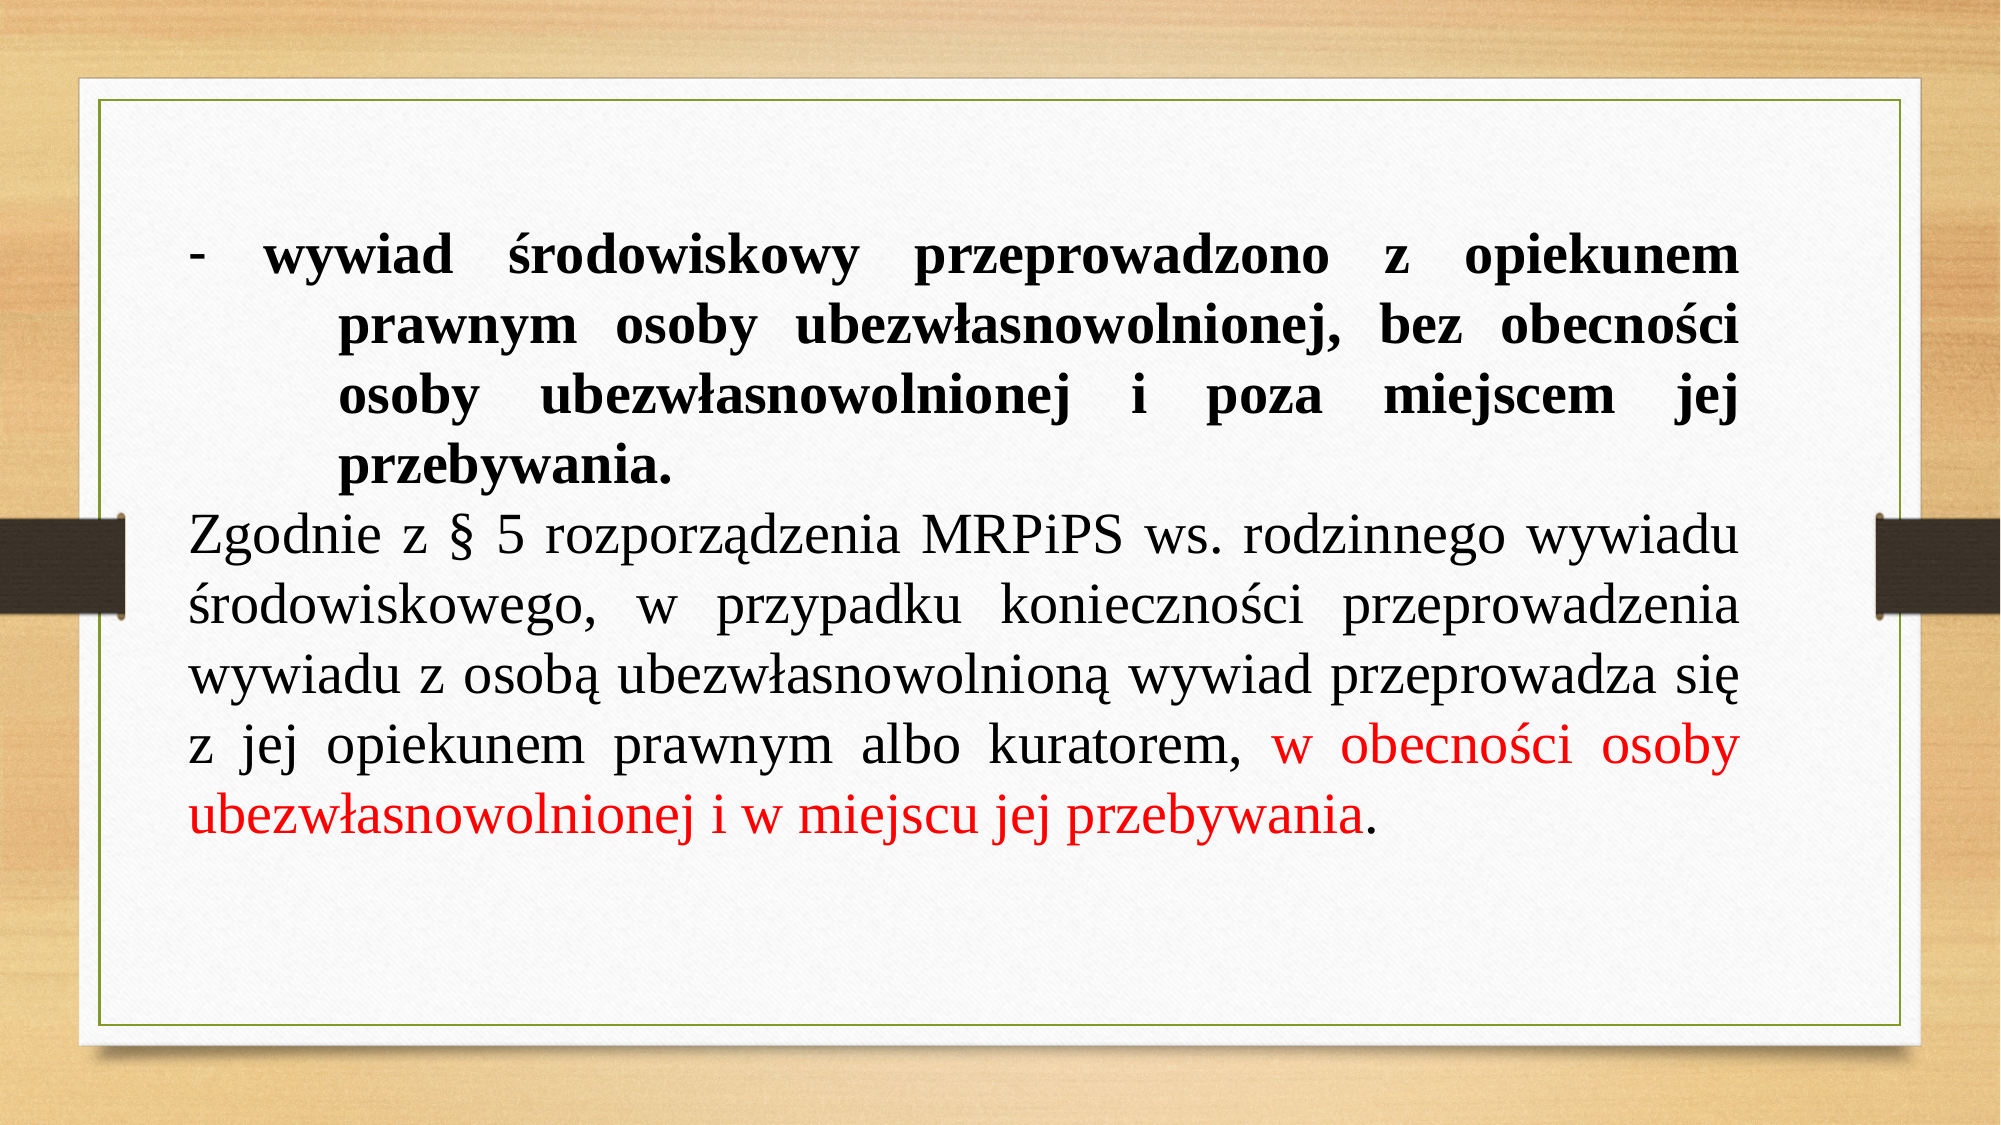

wywiad środowiskowy przeprowadzono z opiekunem prawnym osoby ubezwłasnowolnionej, bez obecności osoby ubezwłasnowolnionej i poza miejscem jej przebywania.
Zgodnie z § 5 rozporządzenia MRPiPS ws. rodzinnego wywiadu środowiskowego, w przypadku konieczności przeprowadzenia wywiadu z osobą ubezwłasnowolnioną wywiad przeprowadza się z jej opiekunem prawnym albo kuratorem, w obecności osoby ubezwłasnowolnionej i w miejscu jej przebywania.